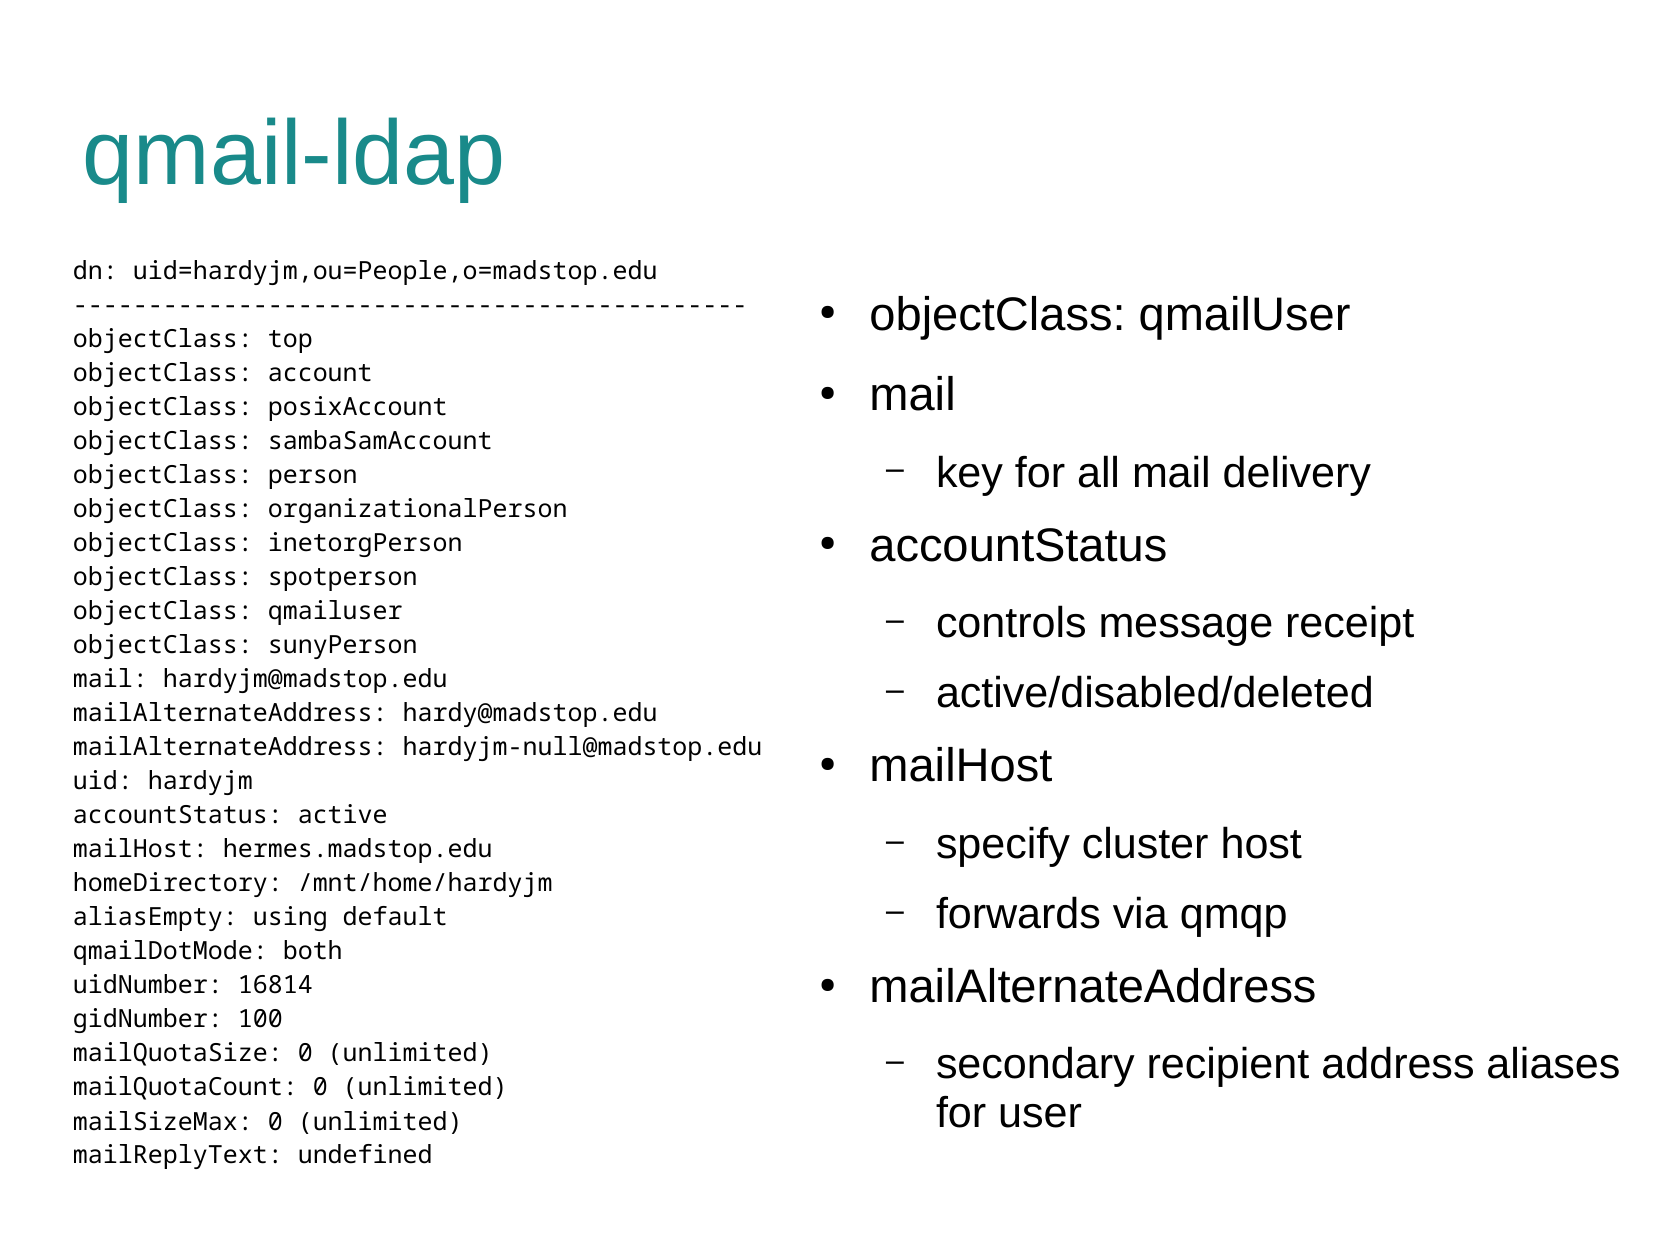

# qmail-ldap
dn: uid=hardyjm,ou=People,o=madstop.edu
---------------------------------------------
objectClass: top
objectClass: account
objectClass: posixAccount
objectClass: sambaSamAccount
objectClass: person
objectClass: organizationalPerson
objectClass: inetorgPerson
objectClass: spotperson
objectClass: qmailuser
objectClass: sunyPerson
mail: hardyjm@madstop.edu
mailAlternateAddress: hardy@madstop.edu
mailAlternateAddress: hardyjm-null@madstop.edu
uid: hardyjm
accountStatus: active
mailHost: hermes.madstop.edu
homeDirectory: /mnt/home/hardyjm
aliasEmpty: using default
qmailDotMode: both
uidNumber: 16814
gidNumber: 100
mailQuotaSize: 0 (unlimited)
mailQuotaCount: 0 (unlimited)
mailSizeMax: 0 (unlimited)
mailReplyText: undefined
objectClass: qmailUser
mail
key for all mail delivery
accountStatus
controls message receipt
active/disabled/deleted
mailHost
specify cluster host
forwards via qmqp
mailAlternateAddress
secondary recipient address aliases for user